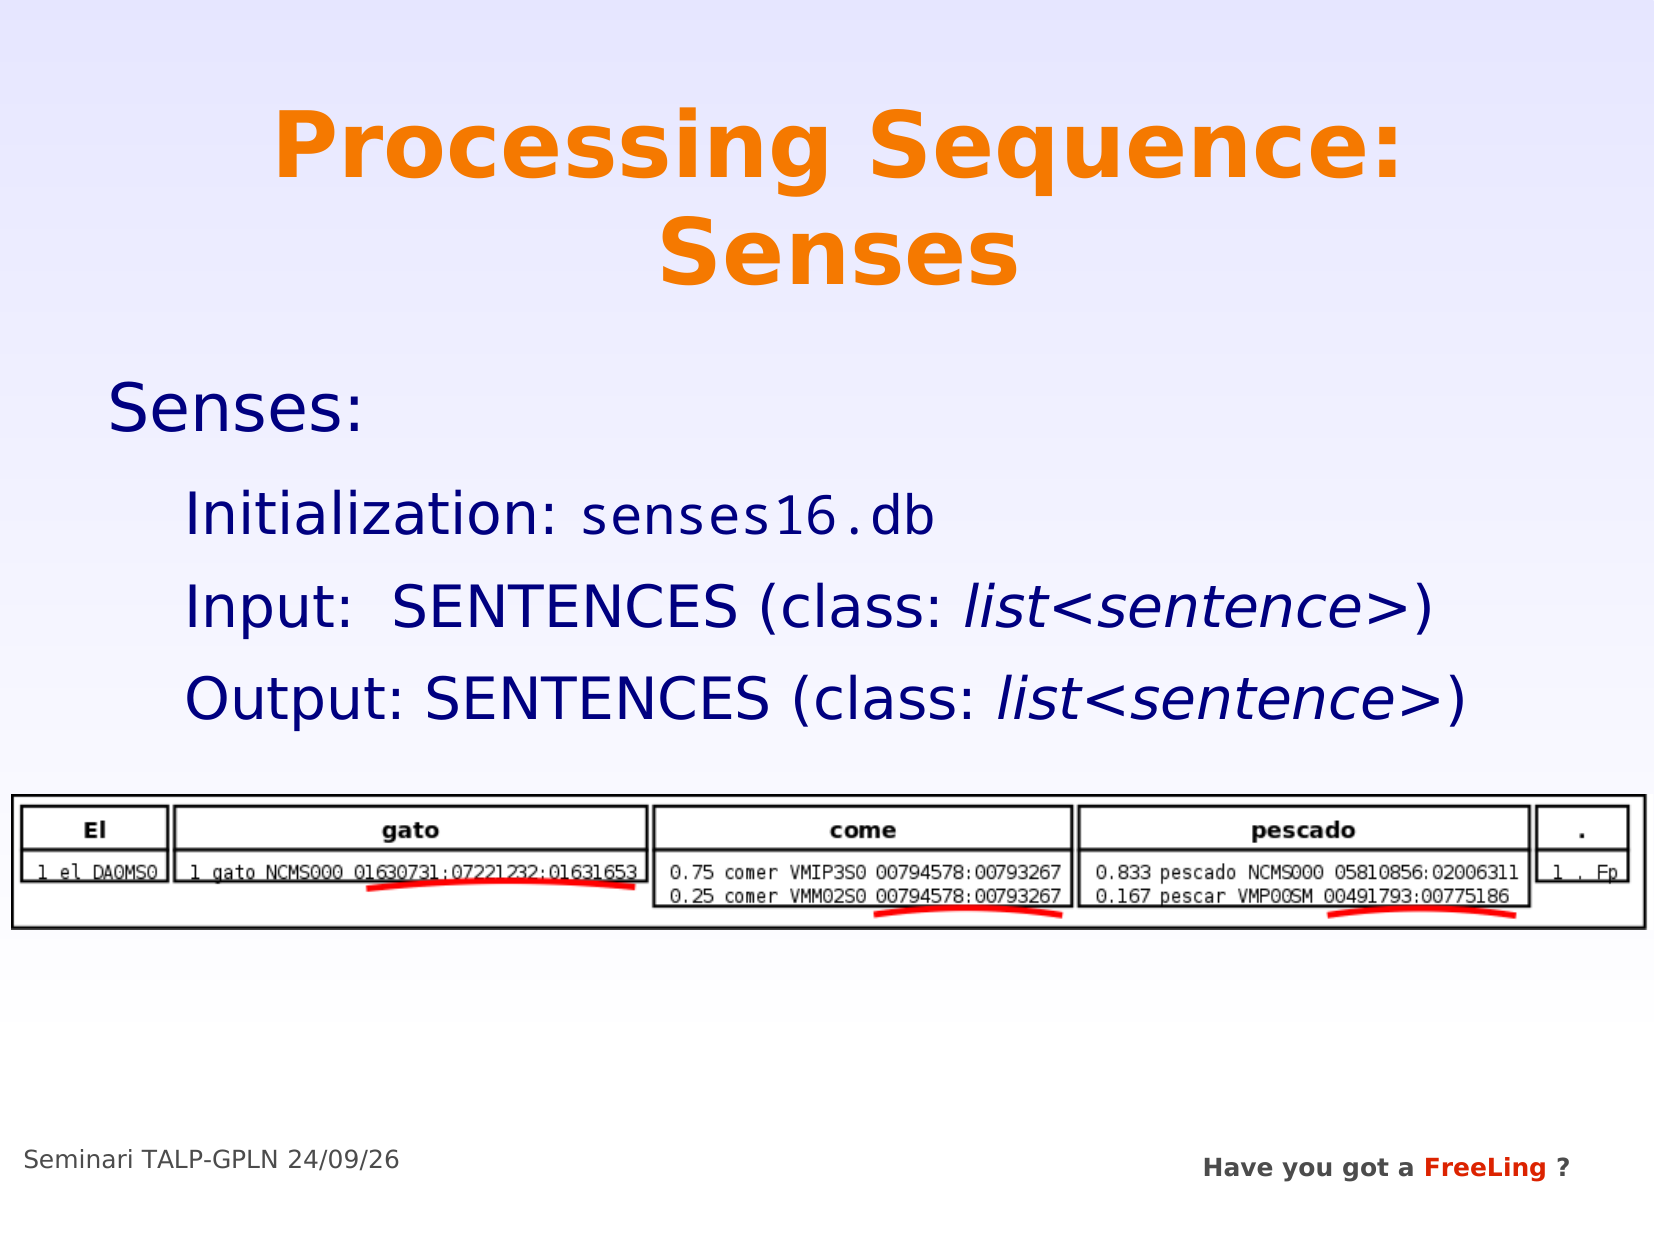

# Processing Sequence: Senses
Senses:
Initialization: senses16.db
Input: SENTENCES (class: list<sentence>)
Output: SENTENCES (class: list<sentence>)
9